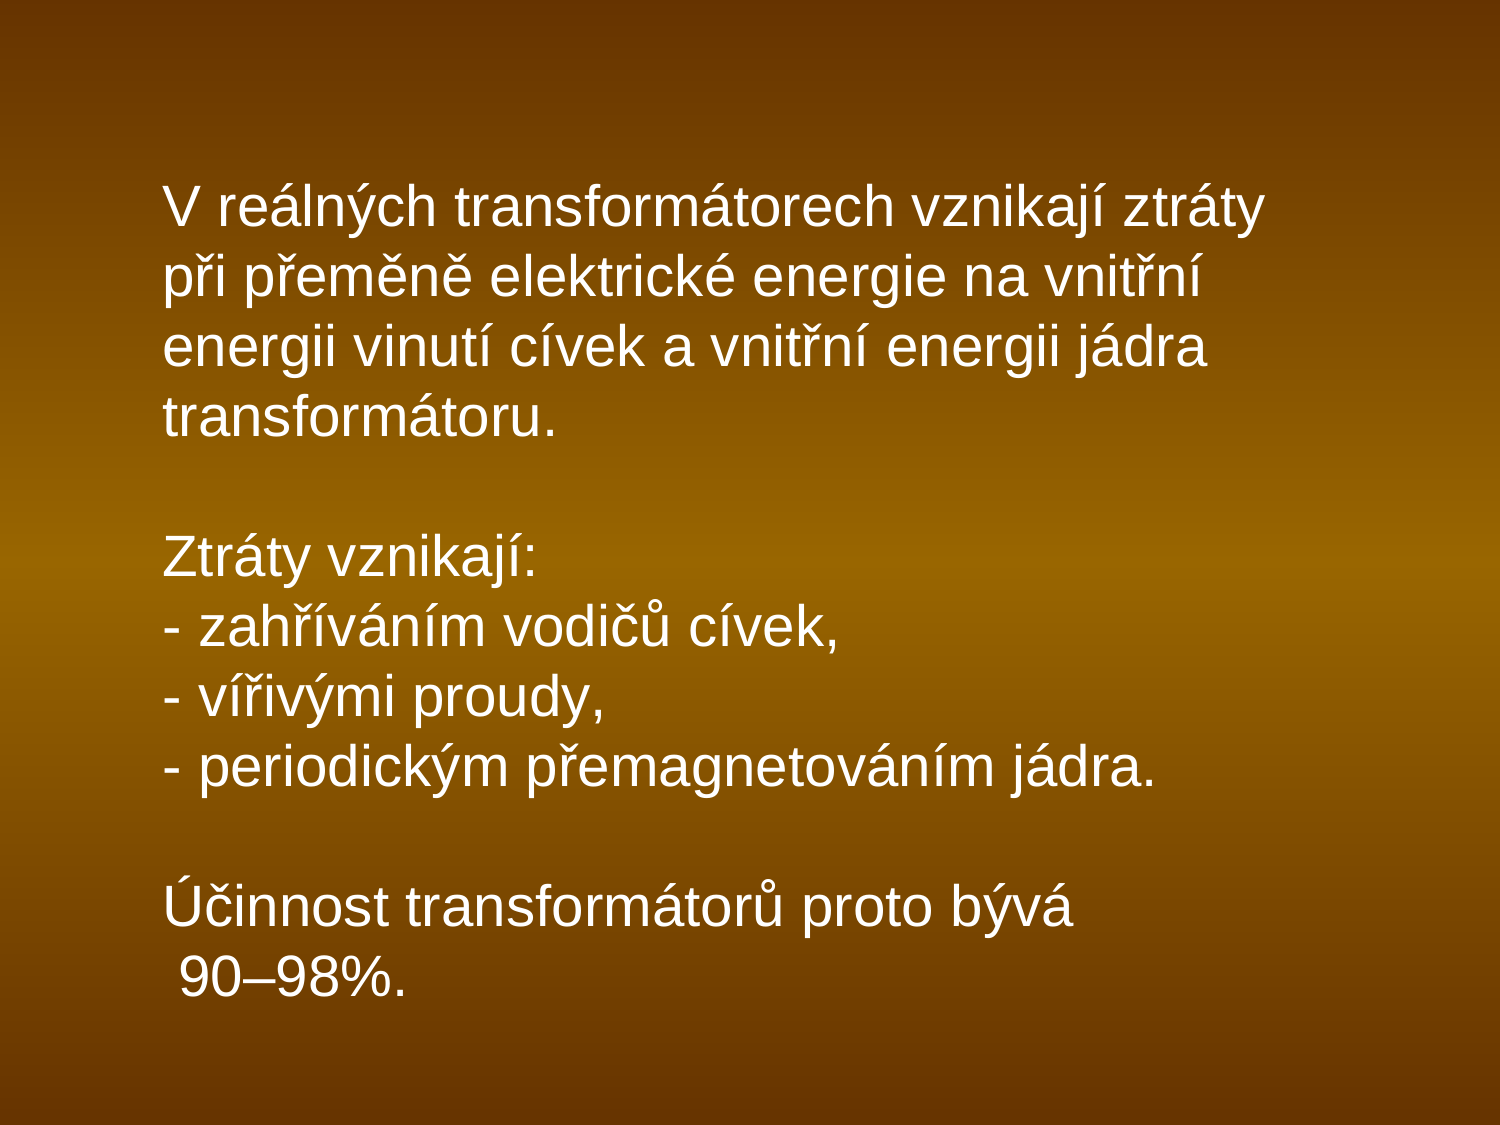

V reálných transformátorech vznikají ztráty při přeměně elektrické energie na vnitřní energii vinutí cívek a vnitřní energii jádra transformátoru.
Ztráty vznikají:
- zahříváním vodičů cívek,
- vířivými proudy,
- periodickým přemagnetováním jádra.
Účinnost transformátorů proto bývá
 90–98%.